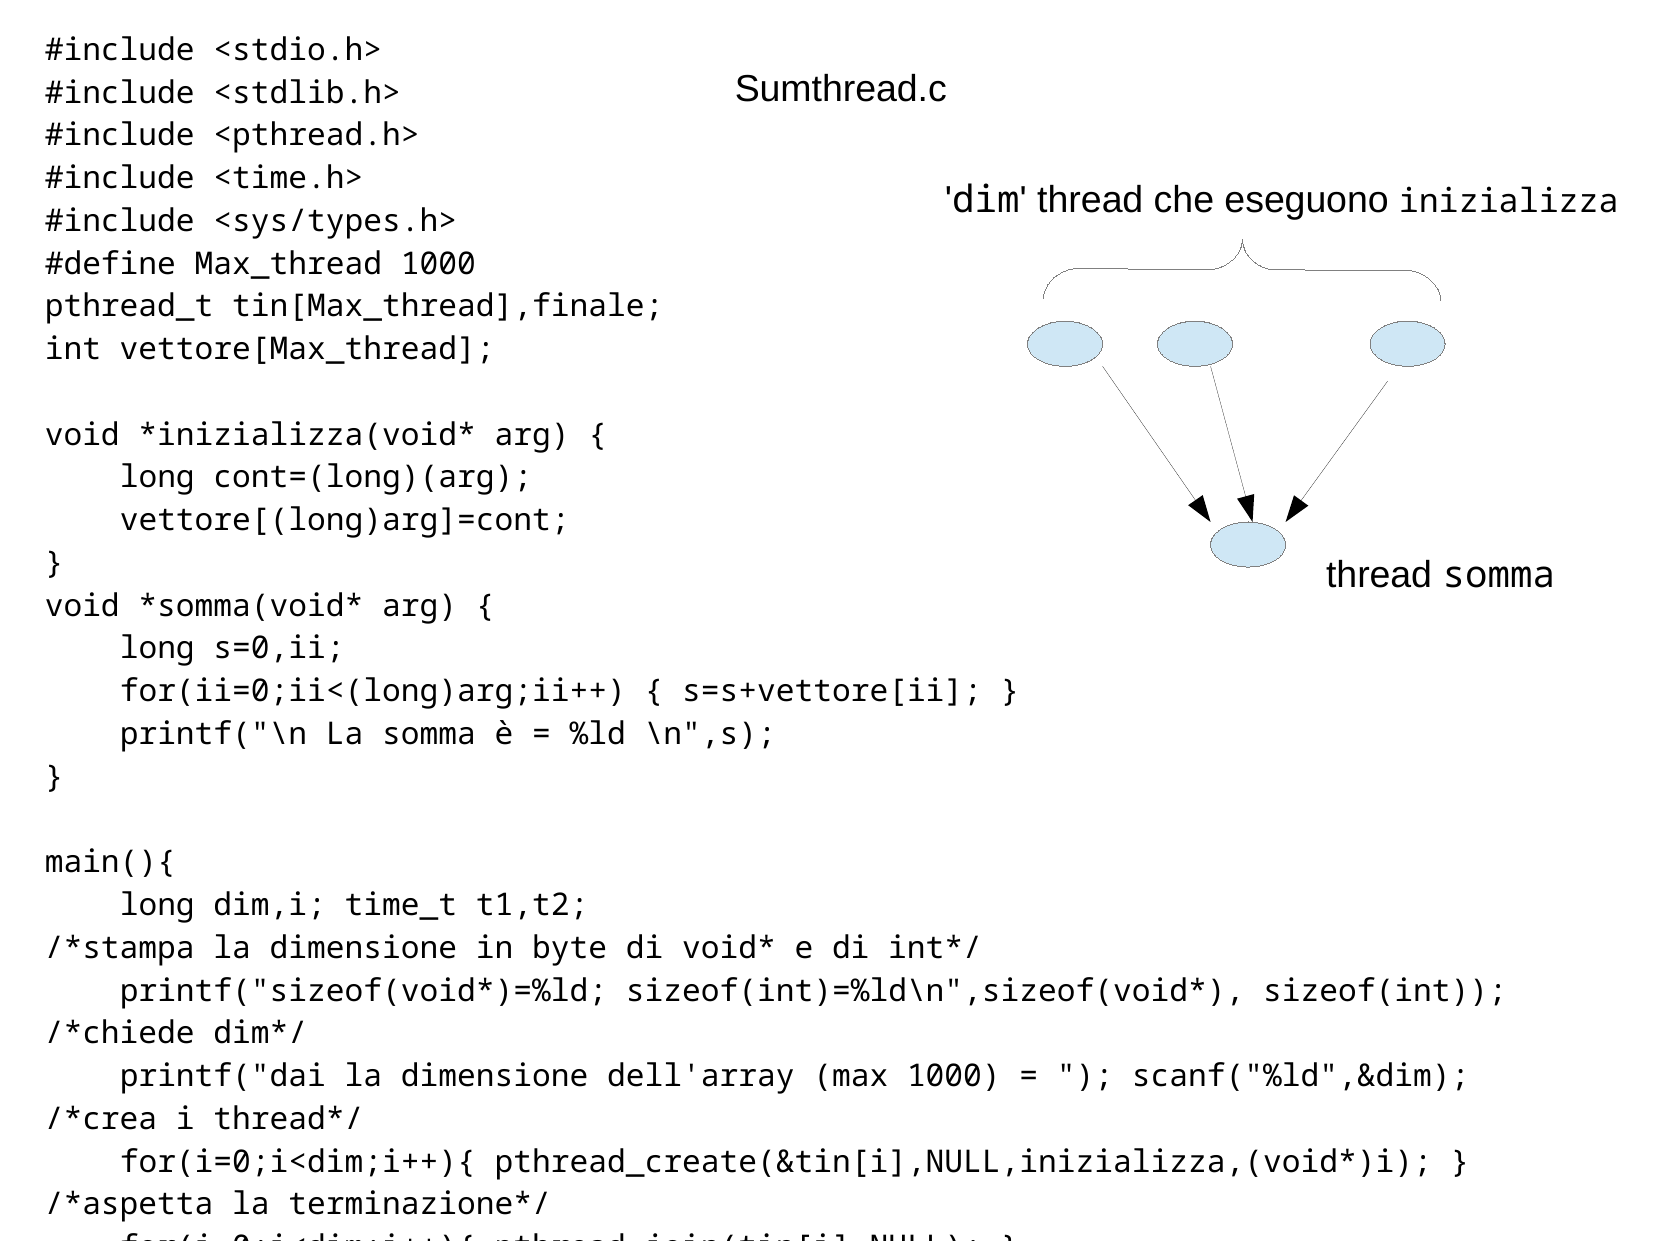

#include <stdio.h>
#include <stdlib.h>
#include <pthread.h>
#include <time.h>
#include <sys/types.h>
#define Max_thread 1000
pthread_t tin[Max_thread],finale;
int vettore[Max_thread];
void *inizializza(void* arg) {
	long cont=(long)(arg);
	vettore[(long)arg]=cont;
}
void *somma(void* arg) {
	long s=0,ii;
	for(ii=0;ii<(long)arg;ii++) { s=s+vettore[ii]; }
	printf("\n La somma è = %ld \n",s);
}
main(){
	long dim,i; time_t t1,t2;
/*stampa la dimensione in byte di void* e di int*/
	printf("sizeof(void*)=%ld; sizeof(int)=%ld\n",sizeof(void*), sizeof(int));
/*chiede dim*/
	printf("dai la dimensione dell'array (max 1000) = "); scanf("%ld",&dim);
/*crea i thread*/
	for(i=0;i<dim;i++){ pthread_create(&tin[i],NULL,inizializza,(void*)i); }
/*aspetta la terminazione*/
	for(i=0;i<dim;i++){ pthread_join(tin[i],NULL); }
/thread somma*/
	pthread_create(&finale,NULL,somma,(void*)dim);
	pthread_join(finale,NULL);
}
Sumthread.c
'dim' thread che eseguono inizializza
thread somma